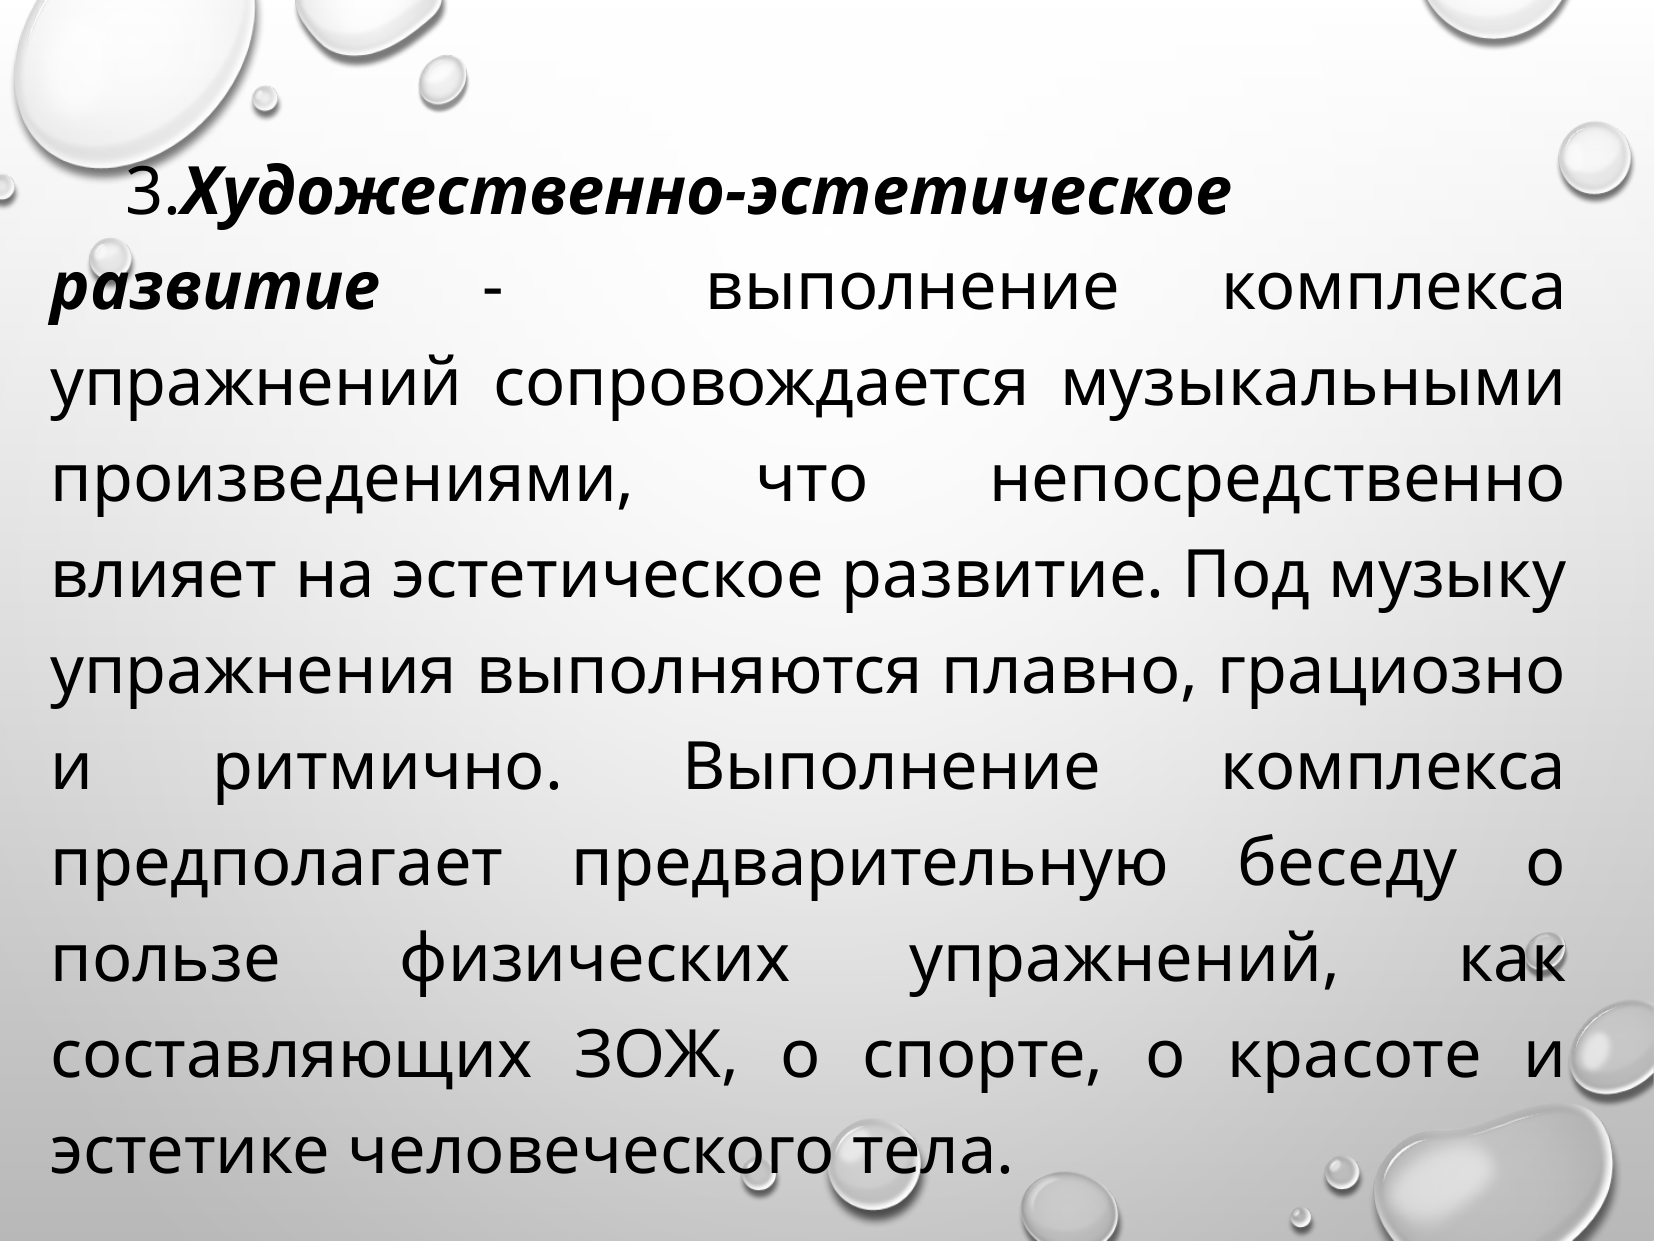

# 3.Художественно-эстетическое развитие - выполнение комплекса упражнений сопровождается музыкальными произведениями, что непосредственно влияет на эстетическое развитие. Под музыку упражнения выполняются плавно, грациозно и ритмично. Выполнение комплекса предполагает предварительную беседу о пользе физических упражнений, как составляющих ЗОЖ, о спорте, о красоте и эстетике человеческого тела.